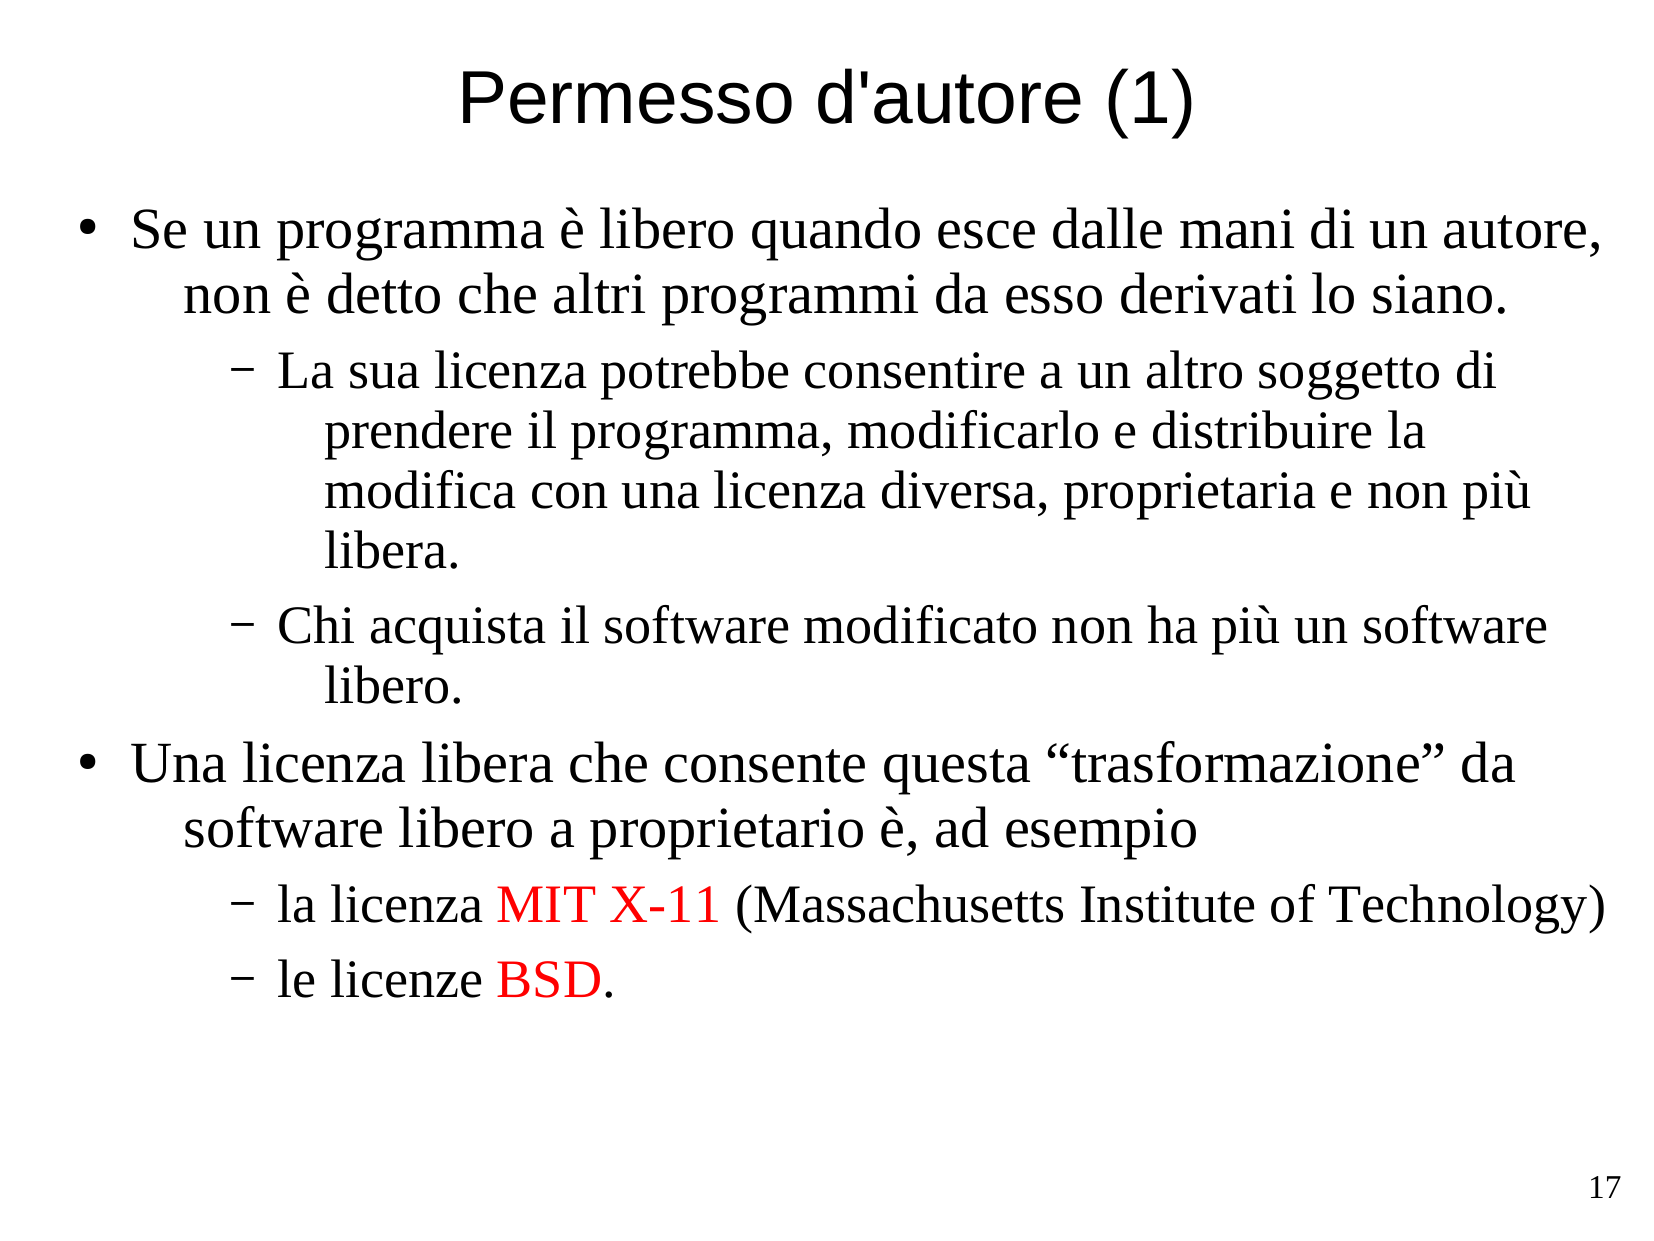

# Permesso d'autore (1)
Se un programma è libero quando esce dalle mani di un autore, non è detto che altri programmi da esso derivati lo siano.
La sua licenza potrebbe consentire a un altro soggetto di prendere il programma, modificarlo e distribuire la modifica con una licenza diversa, proprietaria e non più libera.
Chi acquista il software modificato non ha più un software libero.
Una licenza libera che consente questa “trasformazione” da software libero a proprietario è, ad esempio
la licenza MIT X-11 (Massachusetts Institute of Technology)
le licenze BSD.